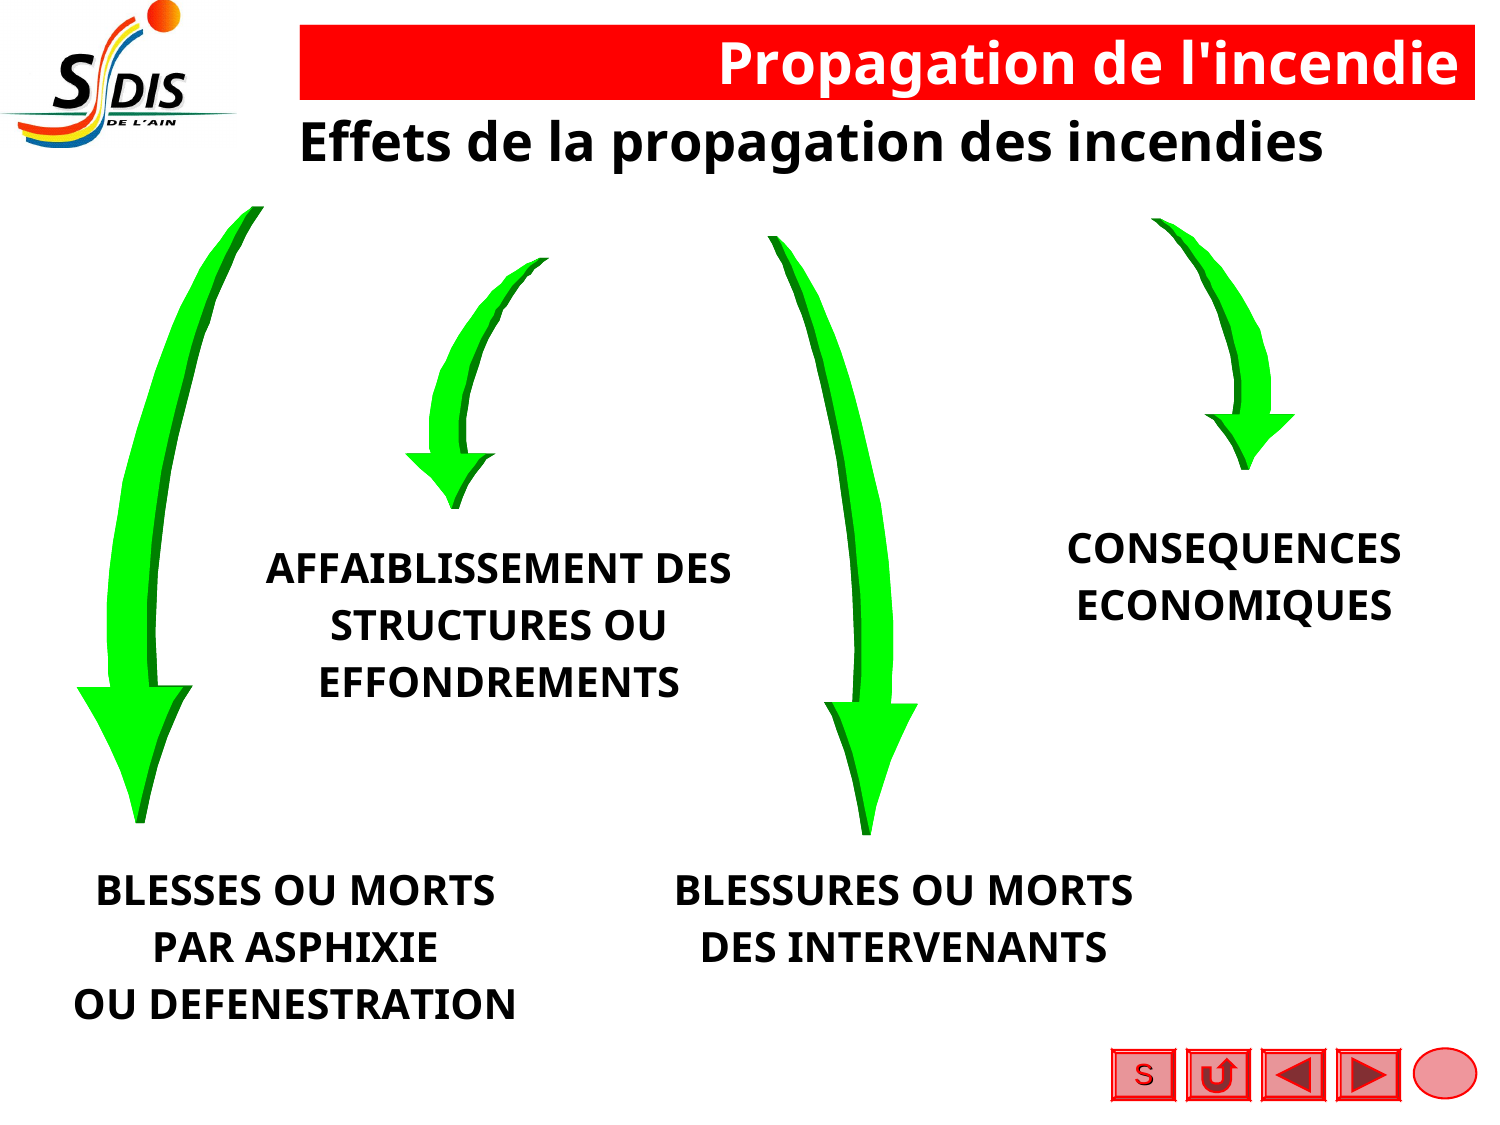

Propagation de l'incendie
# Effets de la propagation des incendies
CONSEQUENCES
ECONOMIQUES
AFFAIBLISSEMENT DES STRUCTURES OU EFFONDREMENTS
BLESSES OU MORTS
PAR ASPHIXIE
OU DEFENESTRATION
BLESSURES OU MORTS
DES INTERVENANTS